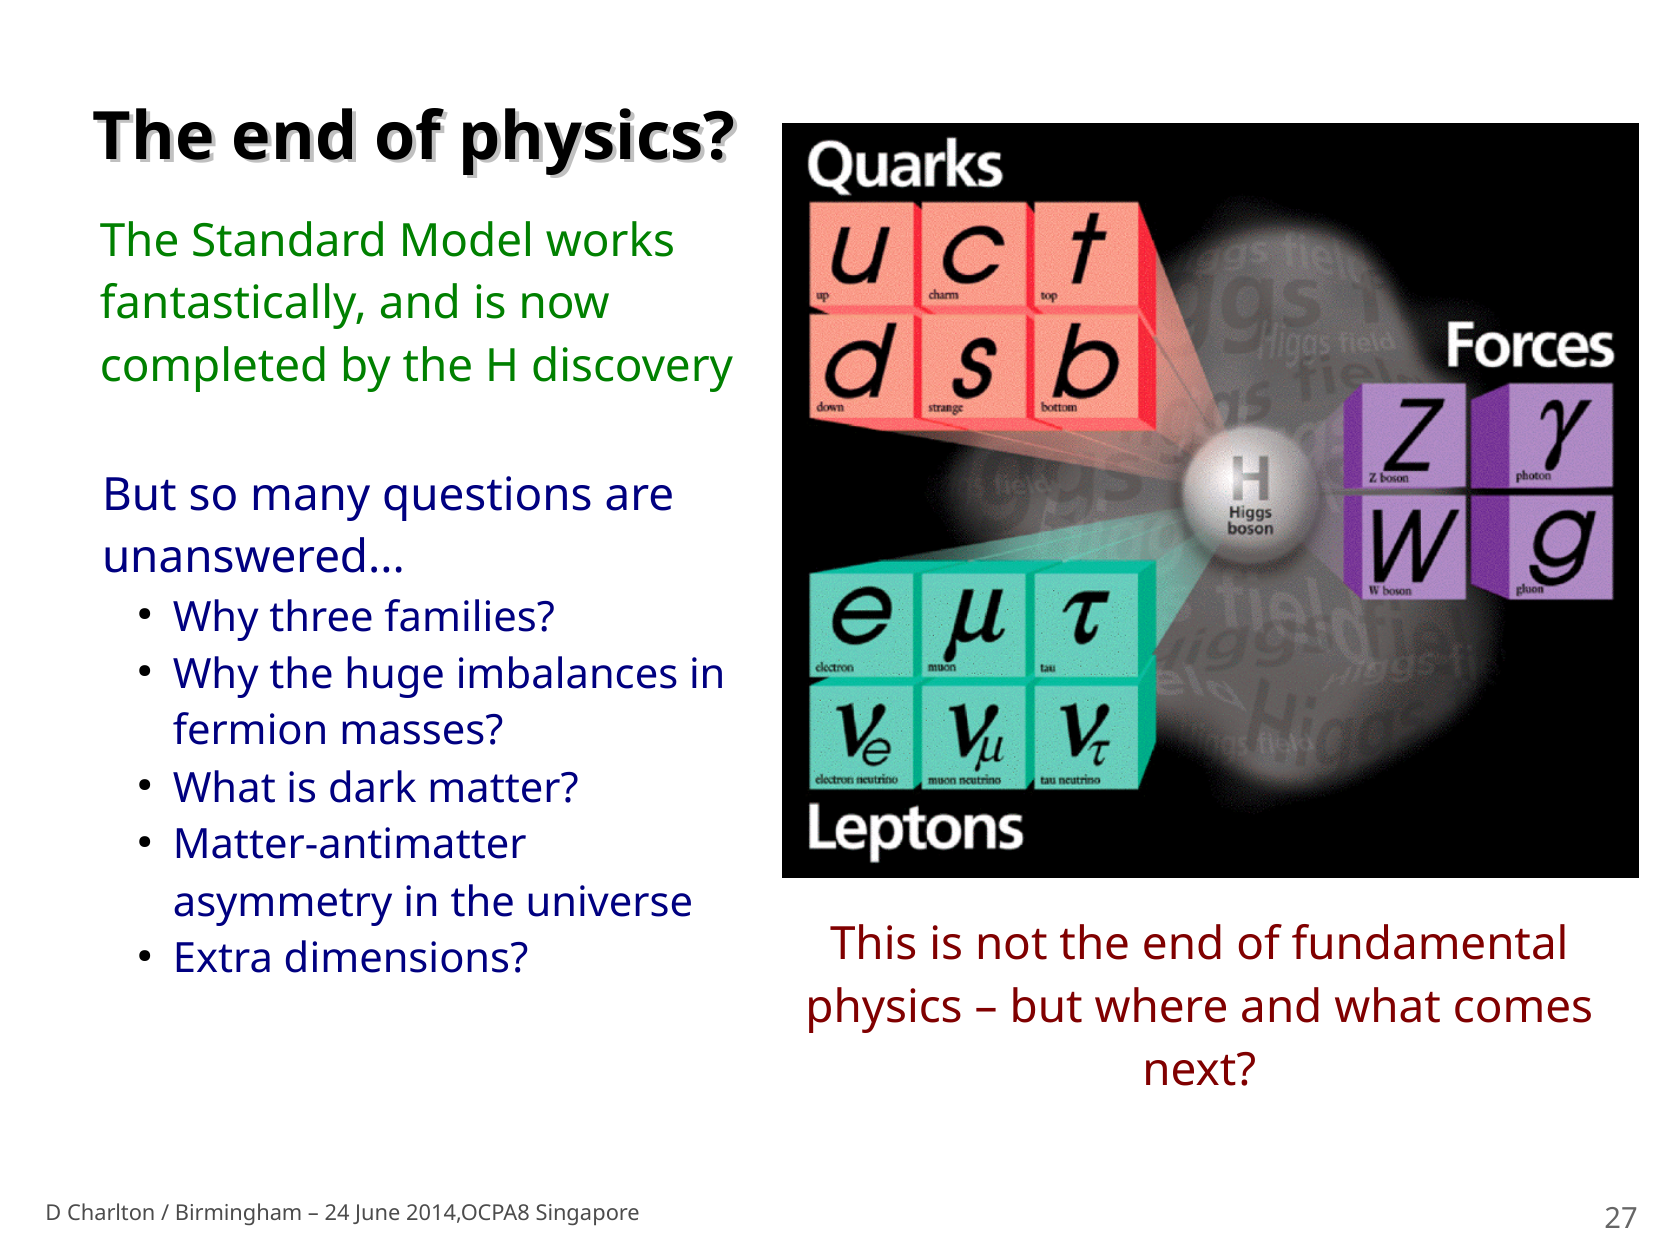

The end of physics?
The Standard Model works fantastically, and is now completed by the H discovery
But so many questions are unanswered...
Why three families?
Why the huge imbalances in fermion masses?
What is dark matter?
Matter-antimatter asymmetry in the universe
Extra dimensions?
This is not the end of fundamental physics – but where and what comes next?